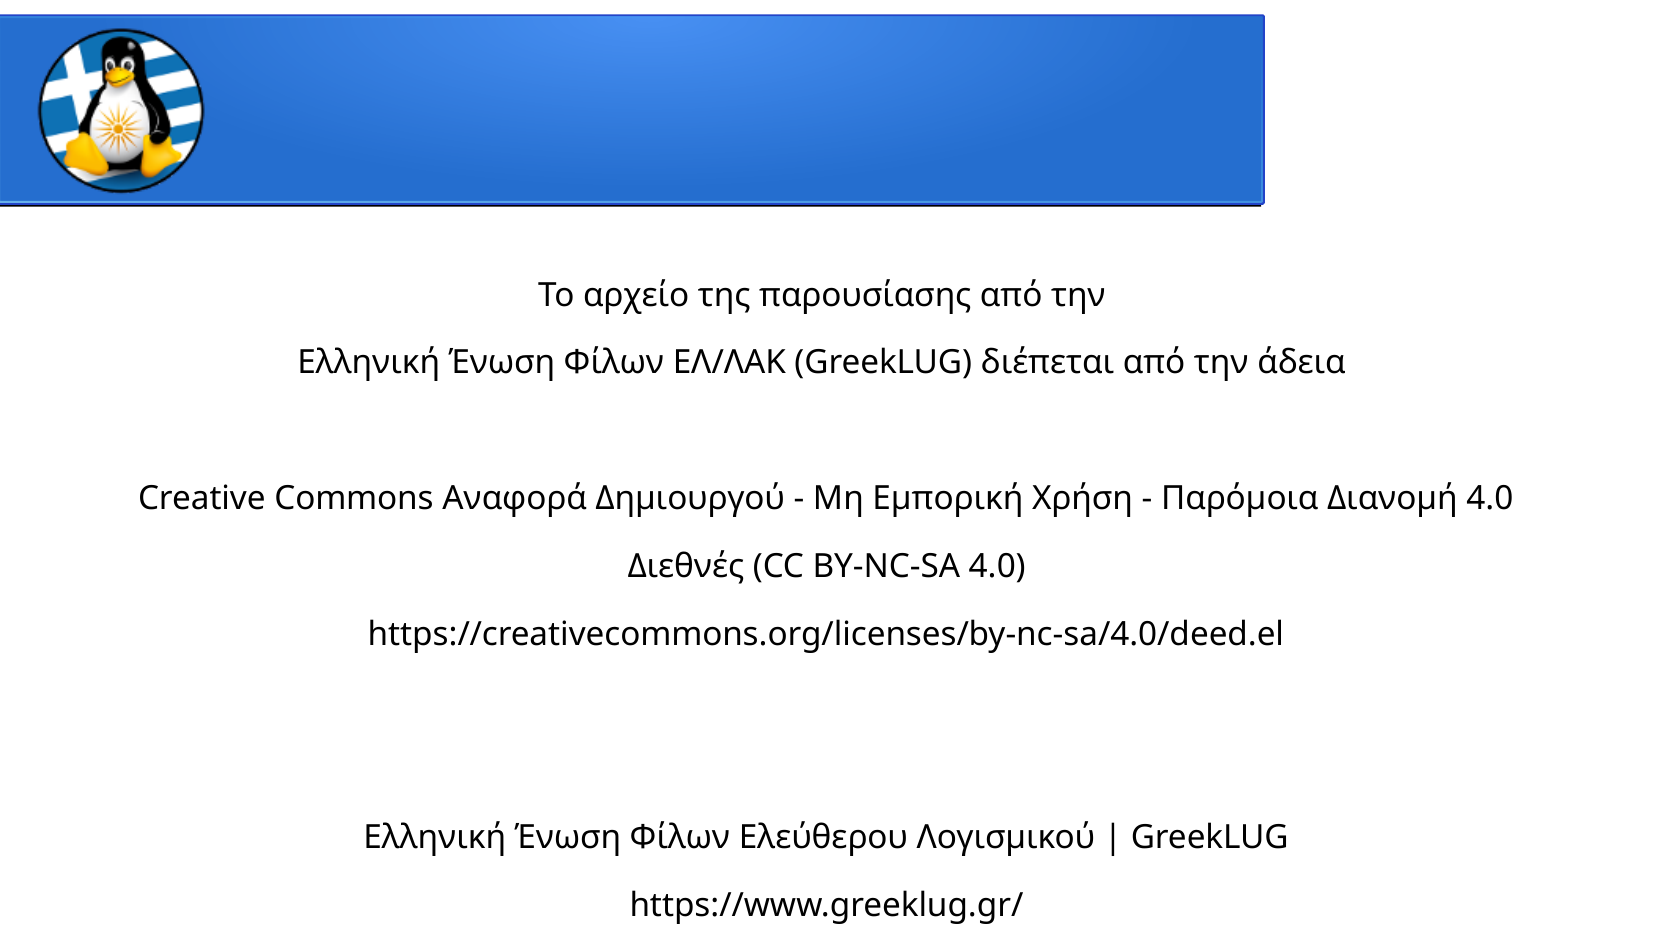

Το αρχείο της παρουσίασης από την
Ελληνική Ένωση Φίλων ΕΛ/ΛΑΚ (GreekLUG) διέπεται από την άδεια
Creative Commons Αναφορά Δημιουργού - Μη Εμπορική Χρήση - Παρόμοια Διανομή 4.0 Διεθνές (CC BY-NC-SA 4.0)
https://creativecommons.org/licenses/by-nc-sa/4.0/deed.el
Ελληνική Ένωση Φίλων Ελεύθερου Λογισμικού | GreekLUG
https://www.greeklug.gr/